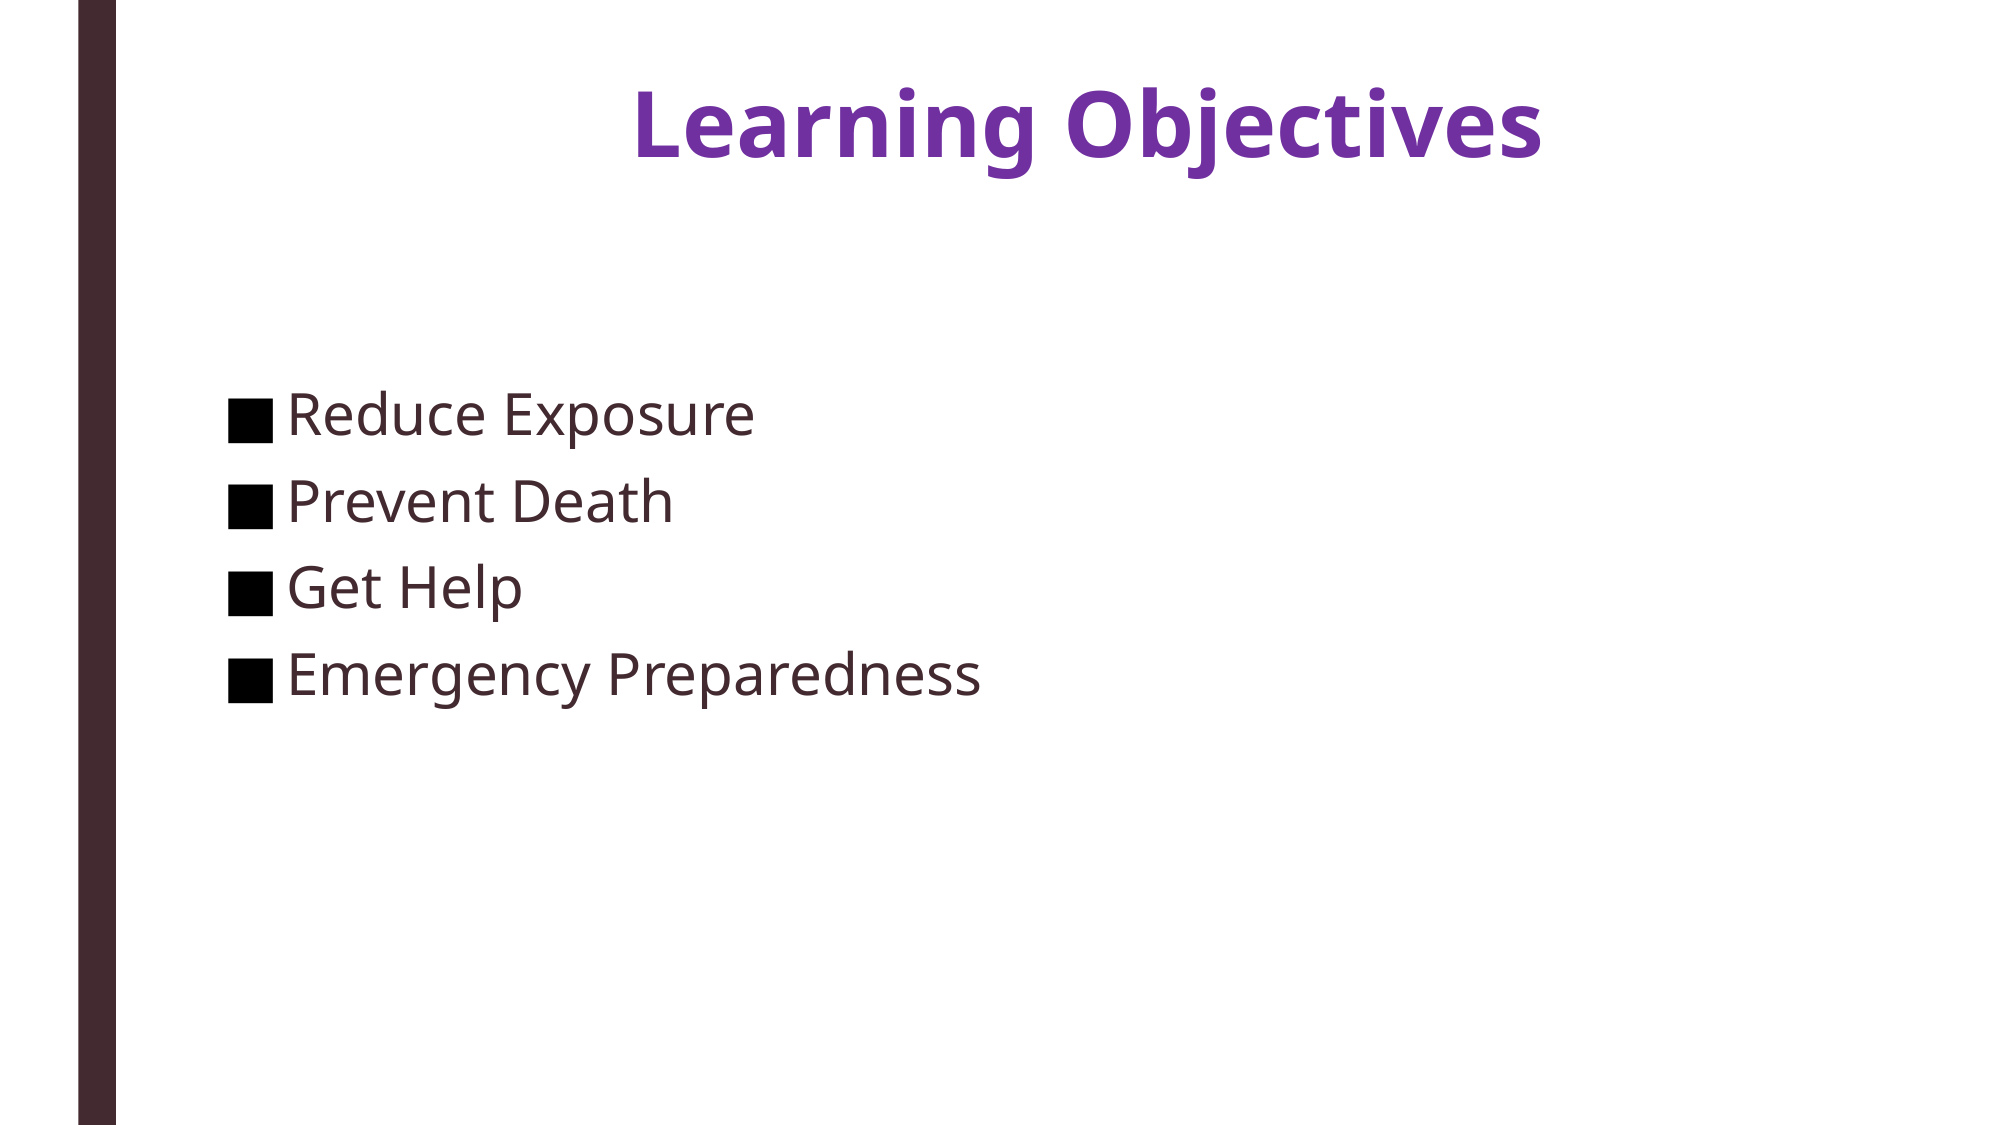

# Learning Objectives
Reduce Exposure
Prevent Death
Get Help
Emergency Preparedness